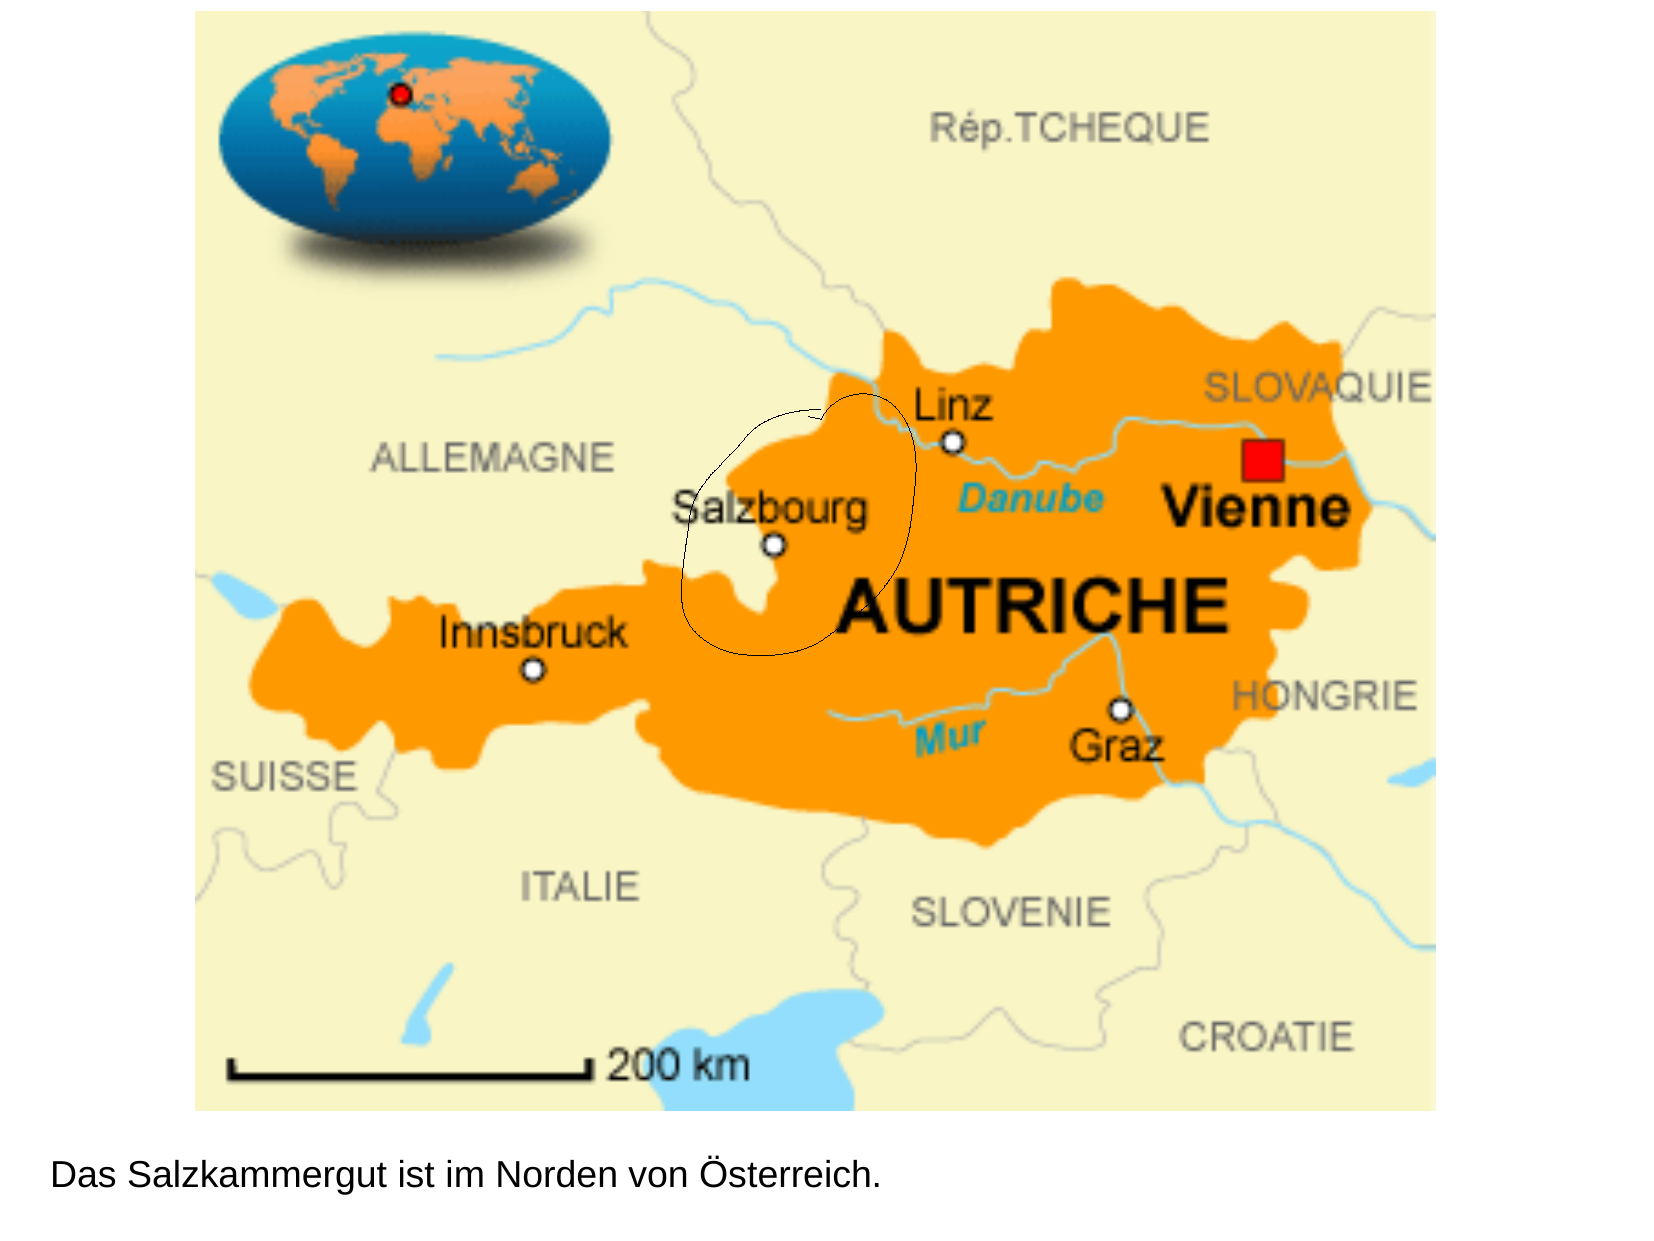

Das Salzkammergut ist im Norden von Österreich.